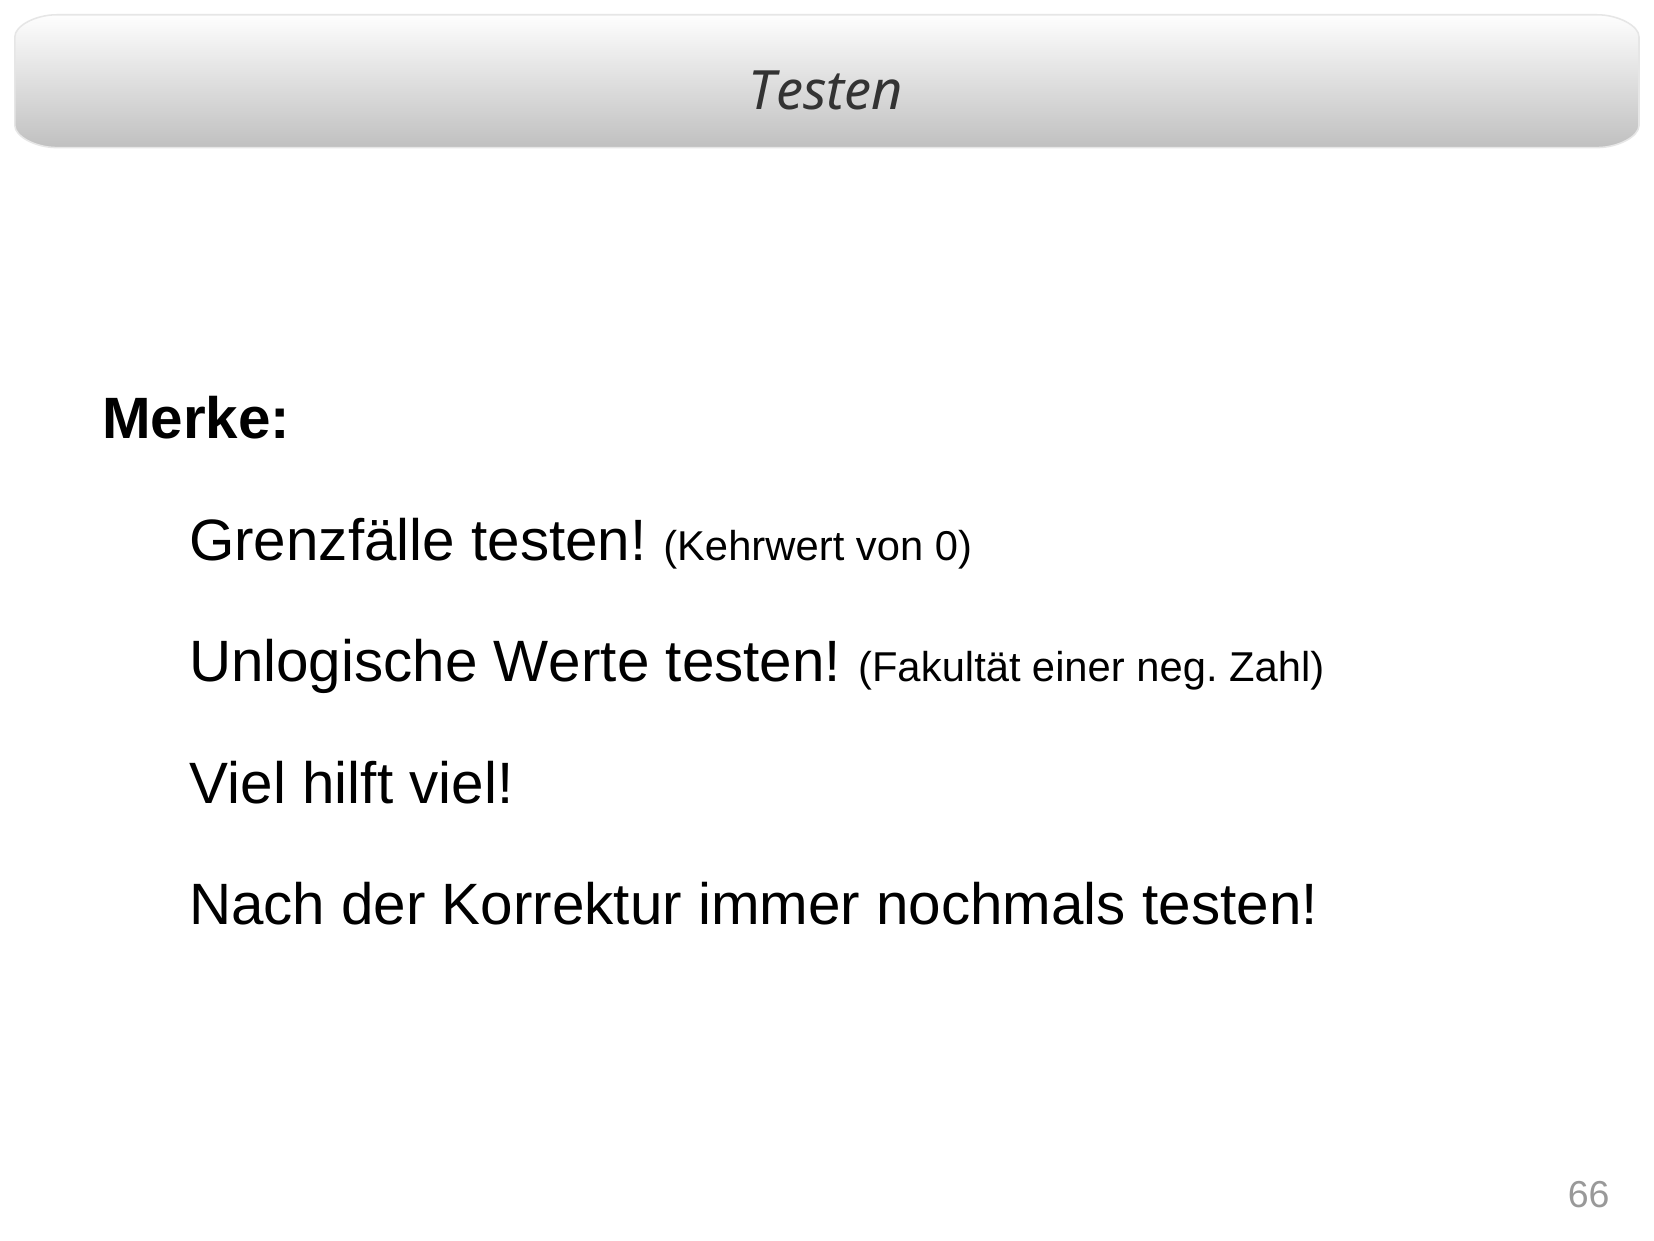

# Testen
Merke:
 Grenzfälle testen! (Kehrwert von 0)‏
 Unlogische Werte testen! (Fakultät einer neg. Zahl)‏
 Viel hilft viel!
 Nach der Korrektur immer nochmals testen!